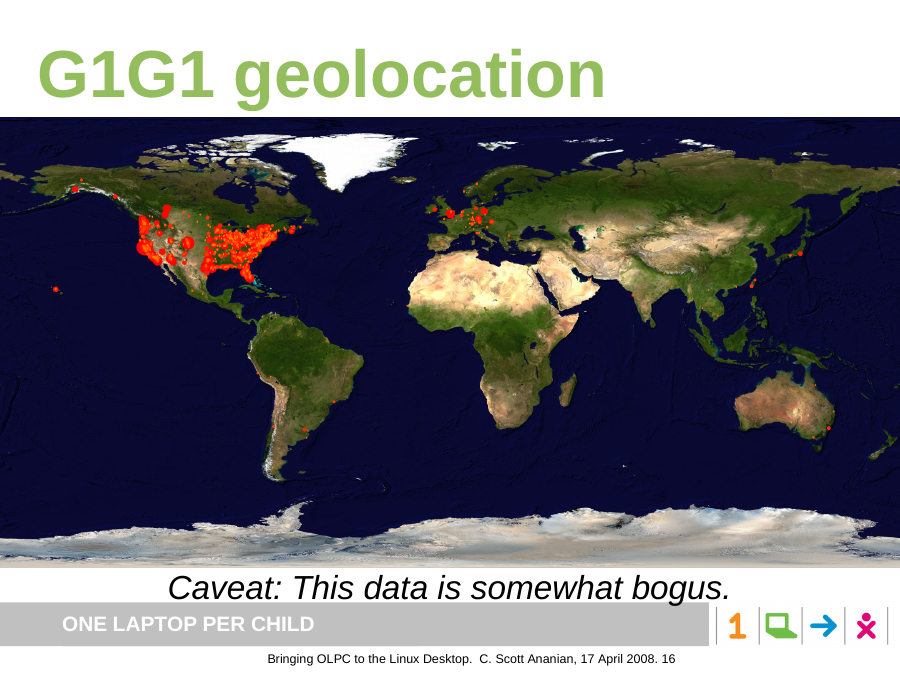

# G1G1 geolocation
Caveat: This data is somewhat bogus.